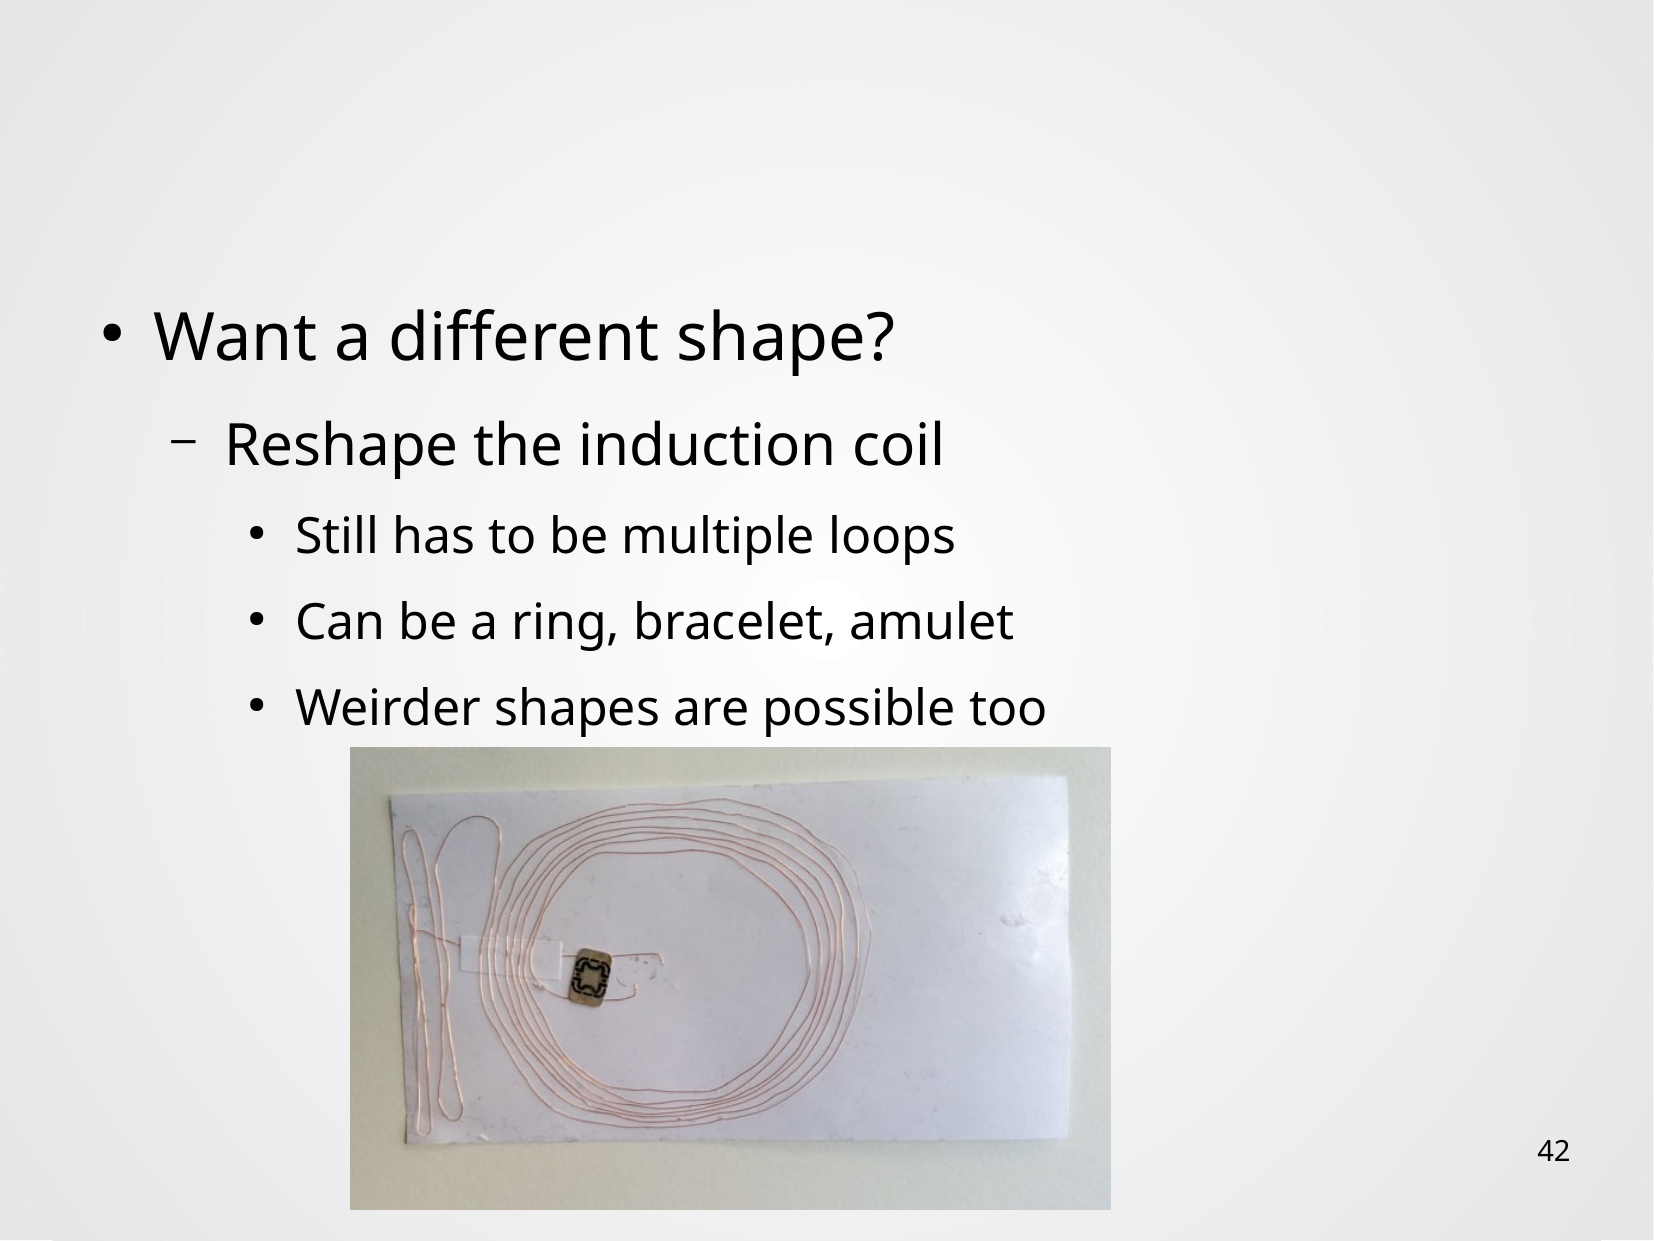

#
Want a different shape?
Reshape the induction coil
Still has to be multiple loops
Can be a ring, bracelet, amulet
Weirder shapes are possible too
42